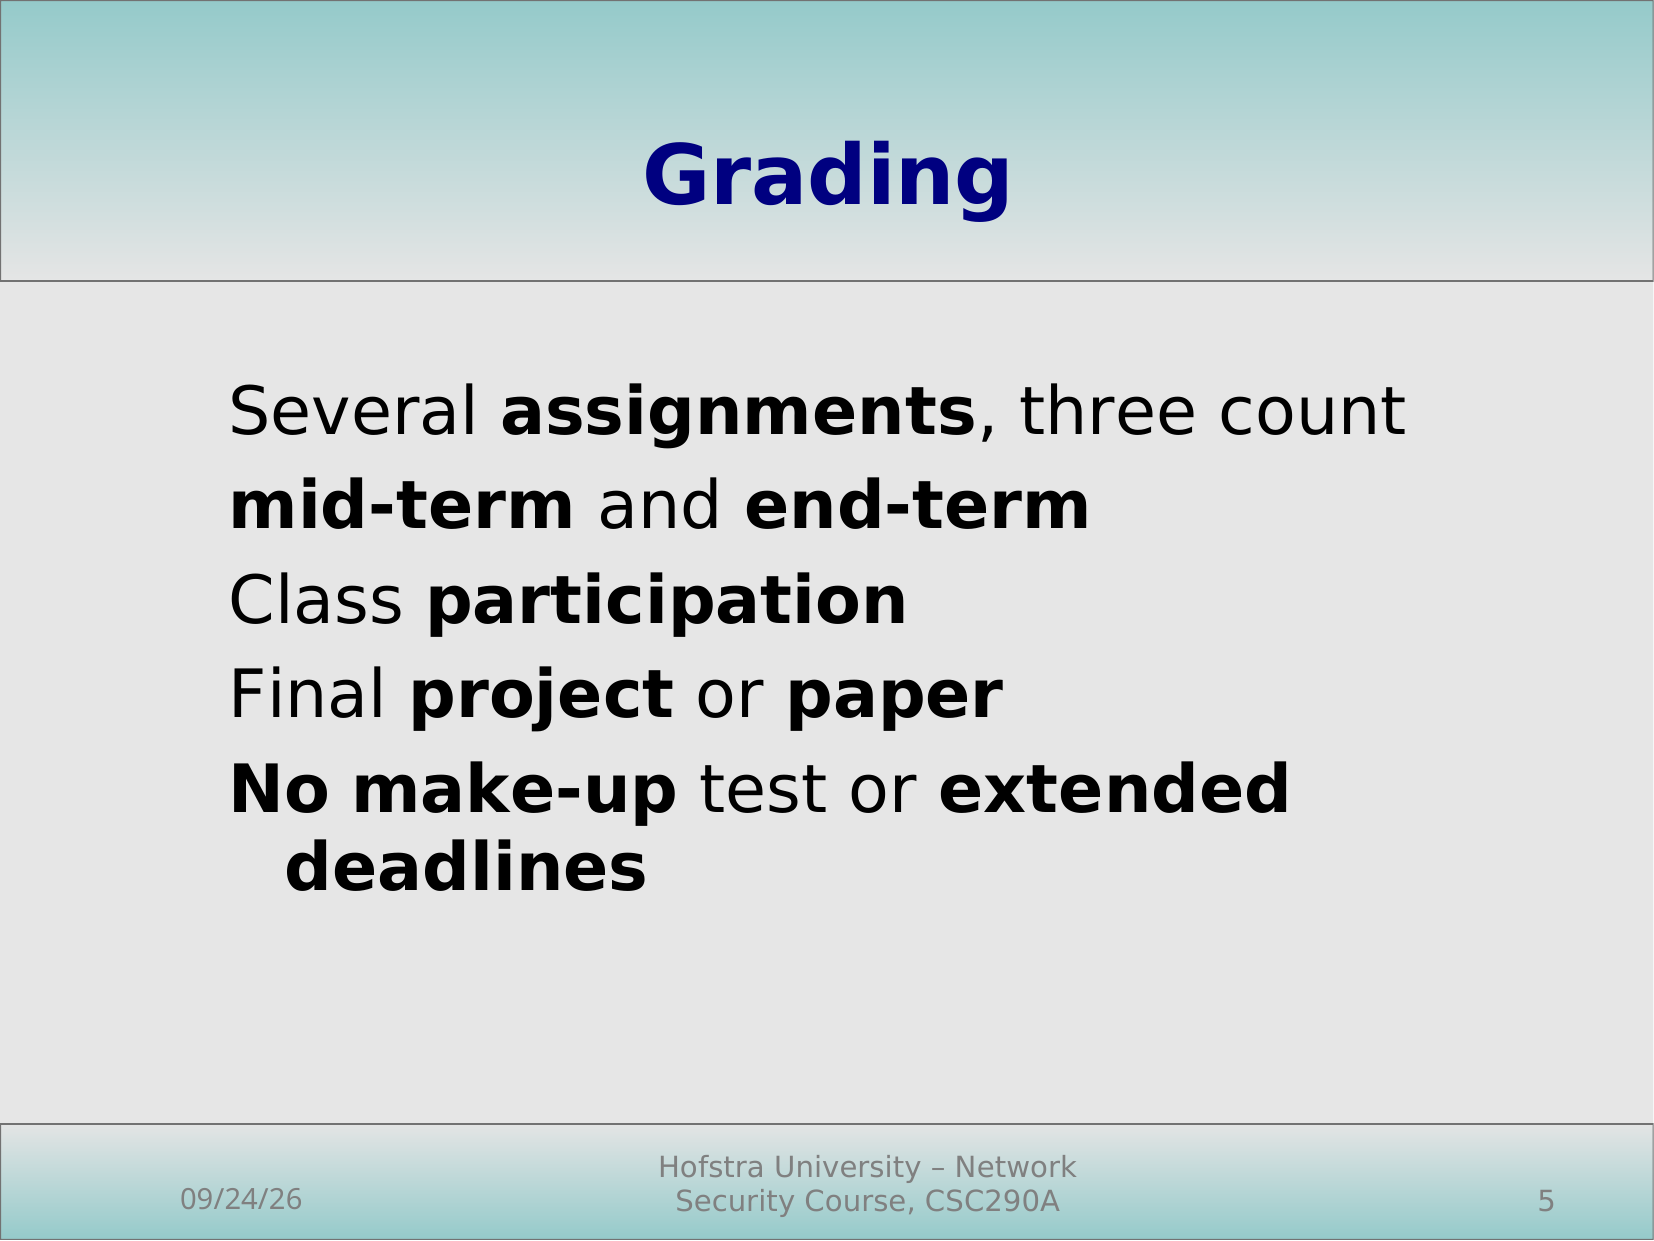

# Grading
Several assignments, three count
mid-term and end-term
Class participation
Final project or paper
No make-up test or extended deadlines
5